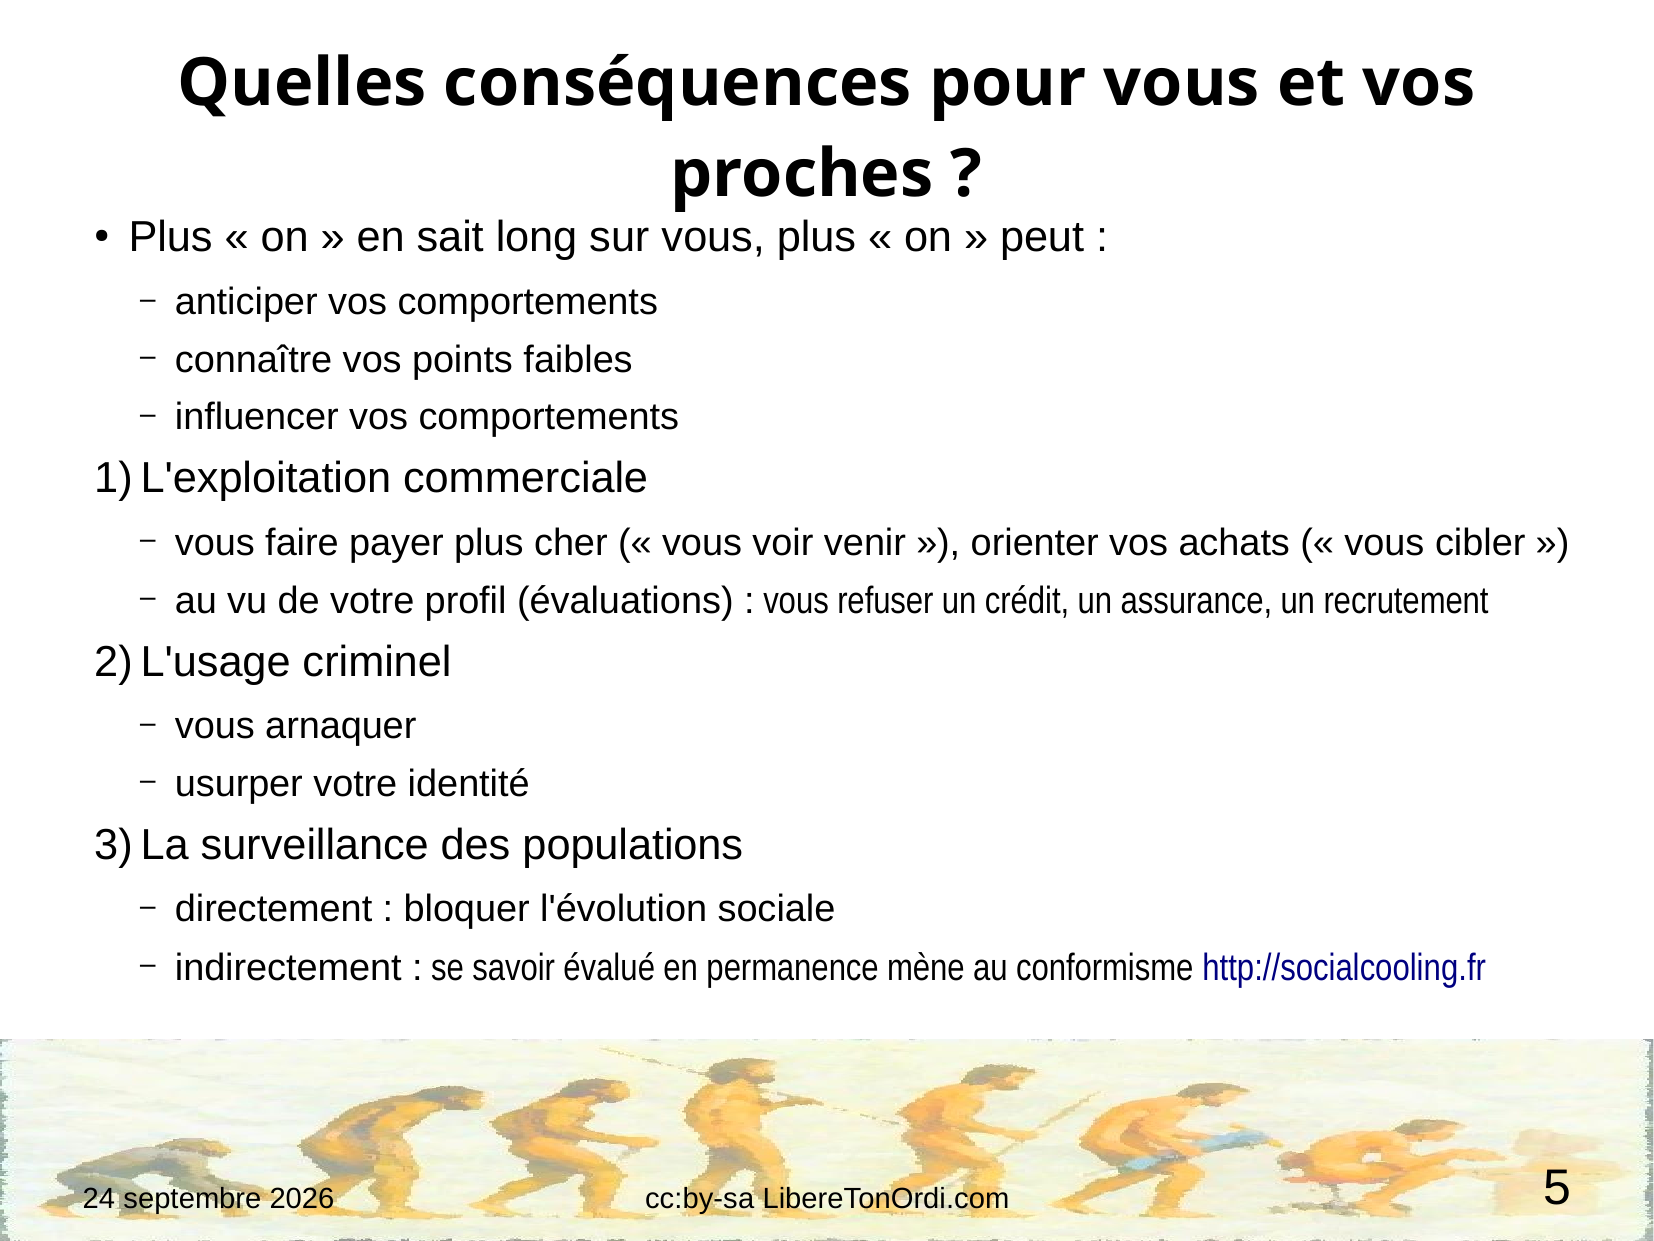

# Quelles conséquences pour vous et vos proches ?
Plus « on » en sait long sur vous, plus « on » peut :
anticiper vos comportements
connaître vos points faibles
influencer vos comportements
 L'exploitation commerciale
vous faire payer plus cher (« vous voir venir »), orienter vos achats (« vous cibler »)
au vu de votre profil (évaluations) : vous refuser un crédit, un assurance, un recrutement
 L'usage criminel
vous arnaquer
usurper votre identité
 La surveillance des populations
directement : bloquer l'évolution sociale
indirectement : se savoir évalué en permanence mène au conformisme http://socialcooling.fr
cc:by-sa LibereTonOrdi.com
5